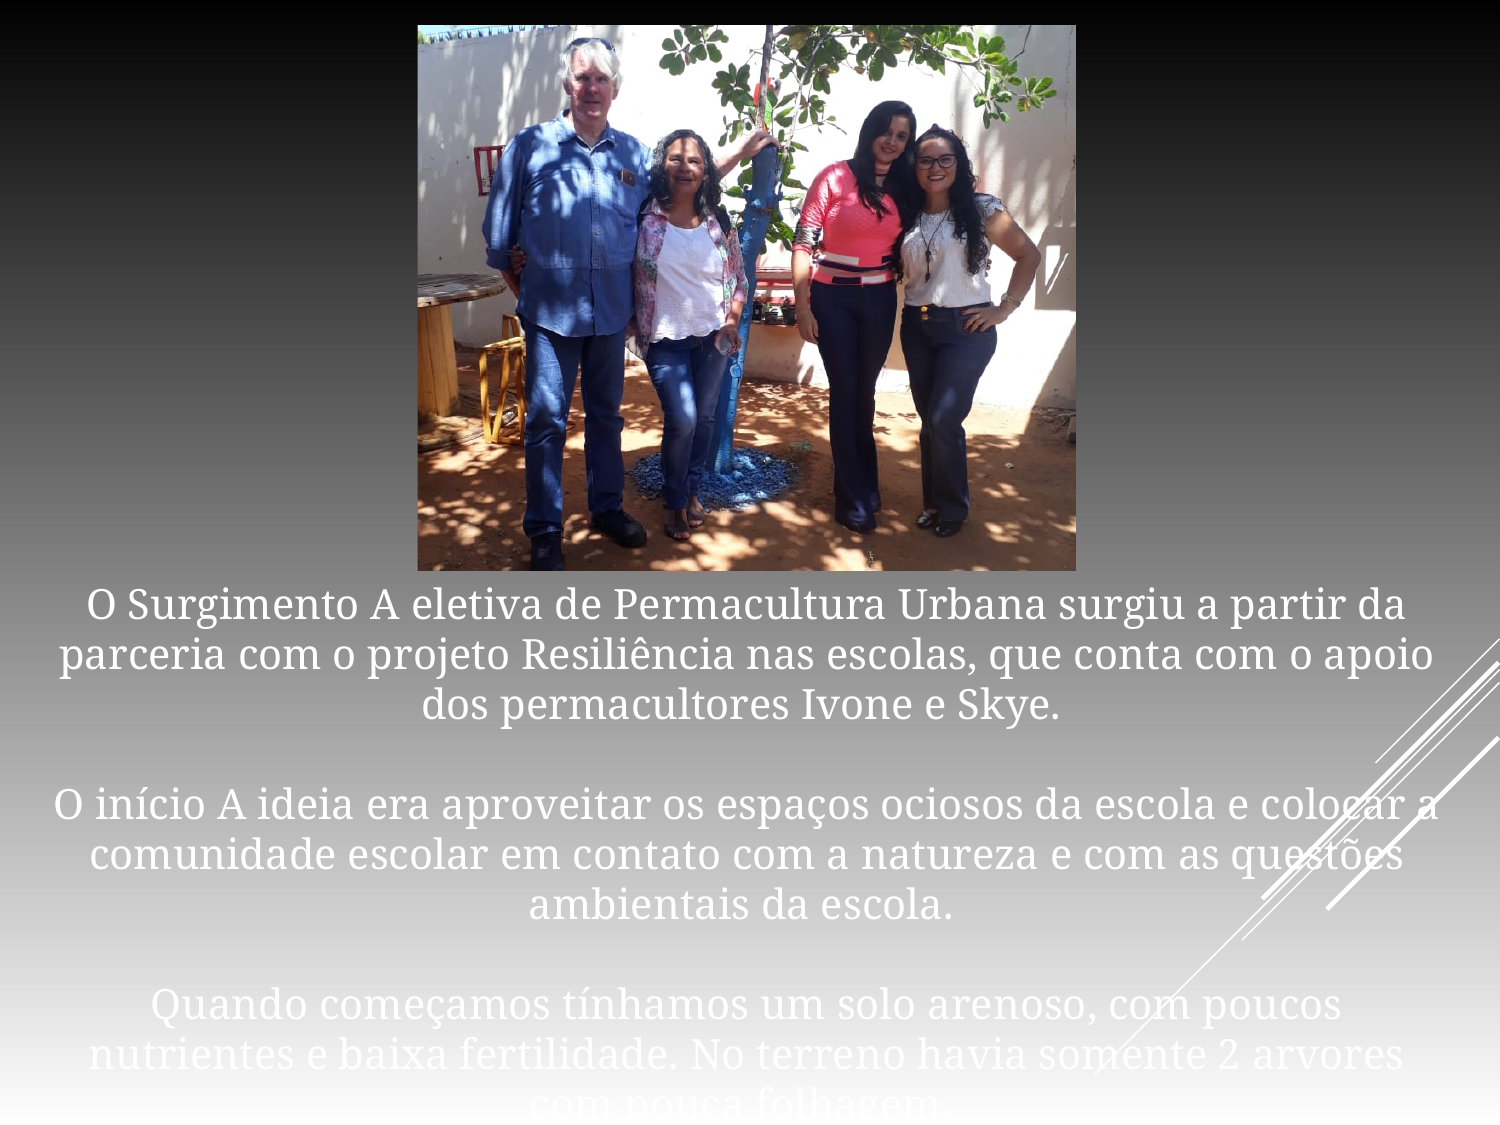

O Surgimento A eletiva de Permacultura Urbana surgiu a partir da parceria com o projeto Resiliência nas escolas, que conta com o apoio dos permacultores Ivone e Skye.
O início A ideia era aproveitar os espaços ociosos da escola e colocar a comunidade escolar em contato com a natureza e com as questões ambientais da escola.
Quando começamos tínhamos um solo arenoso, com poucos nutrientes e baixa fertilidade. No terreno havia somente 2 arvores com pouca folhagem.